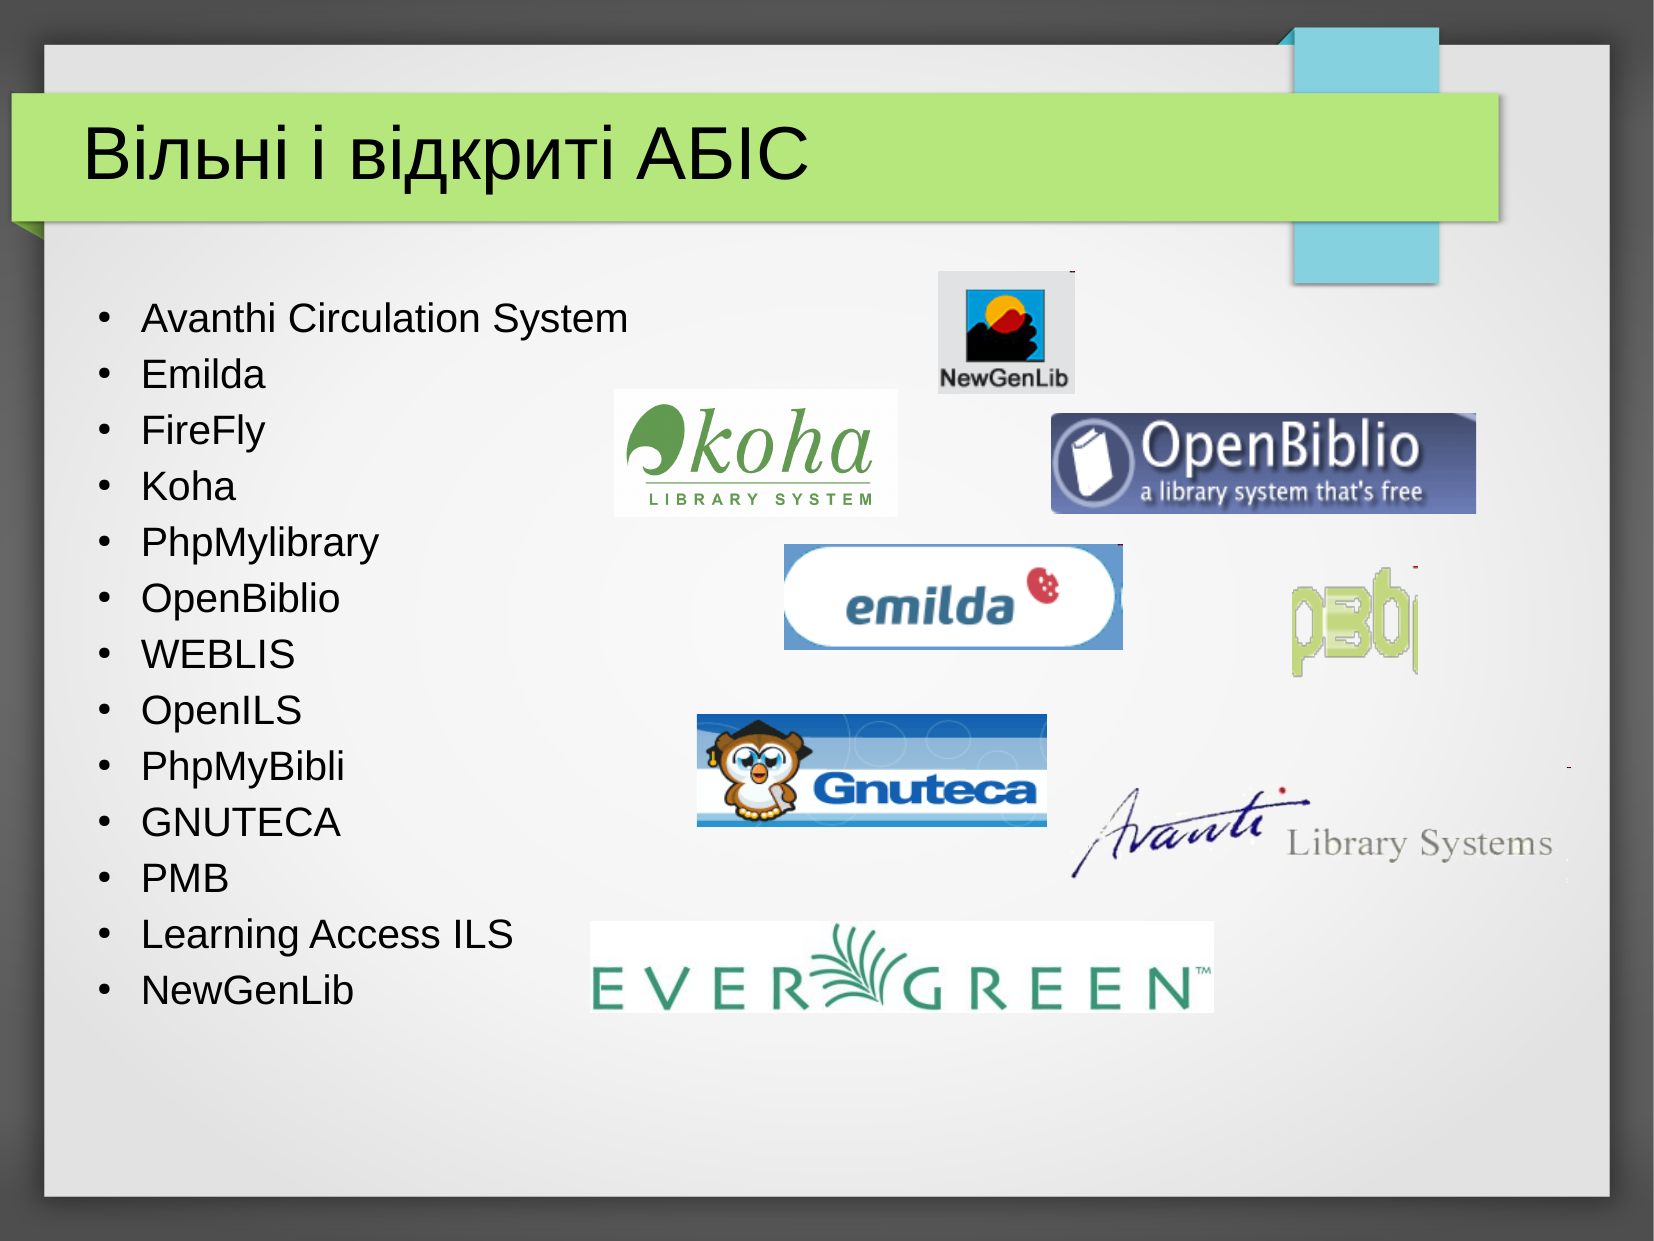

# Вільні і відкриті АБІС
Avanthi Circulation System
Emilda
FireFly
Koha
PhpMylibrary
OpenBiblio
WEBLIS
OpenILS
PhpMyBibli
GNUTECA
PMB
Learning Access ILS
NewGenLib